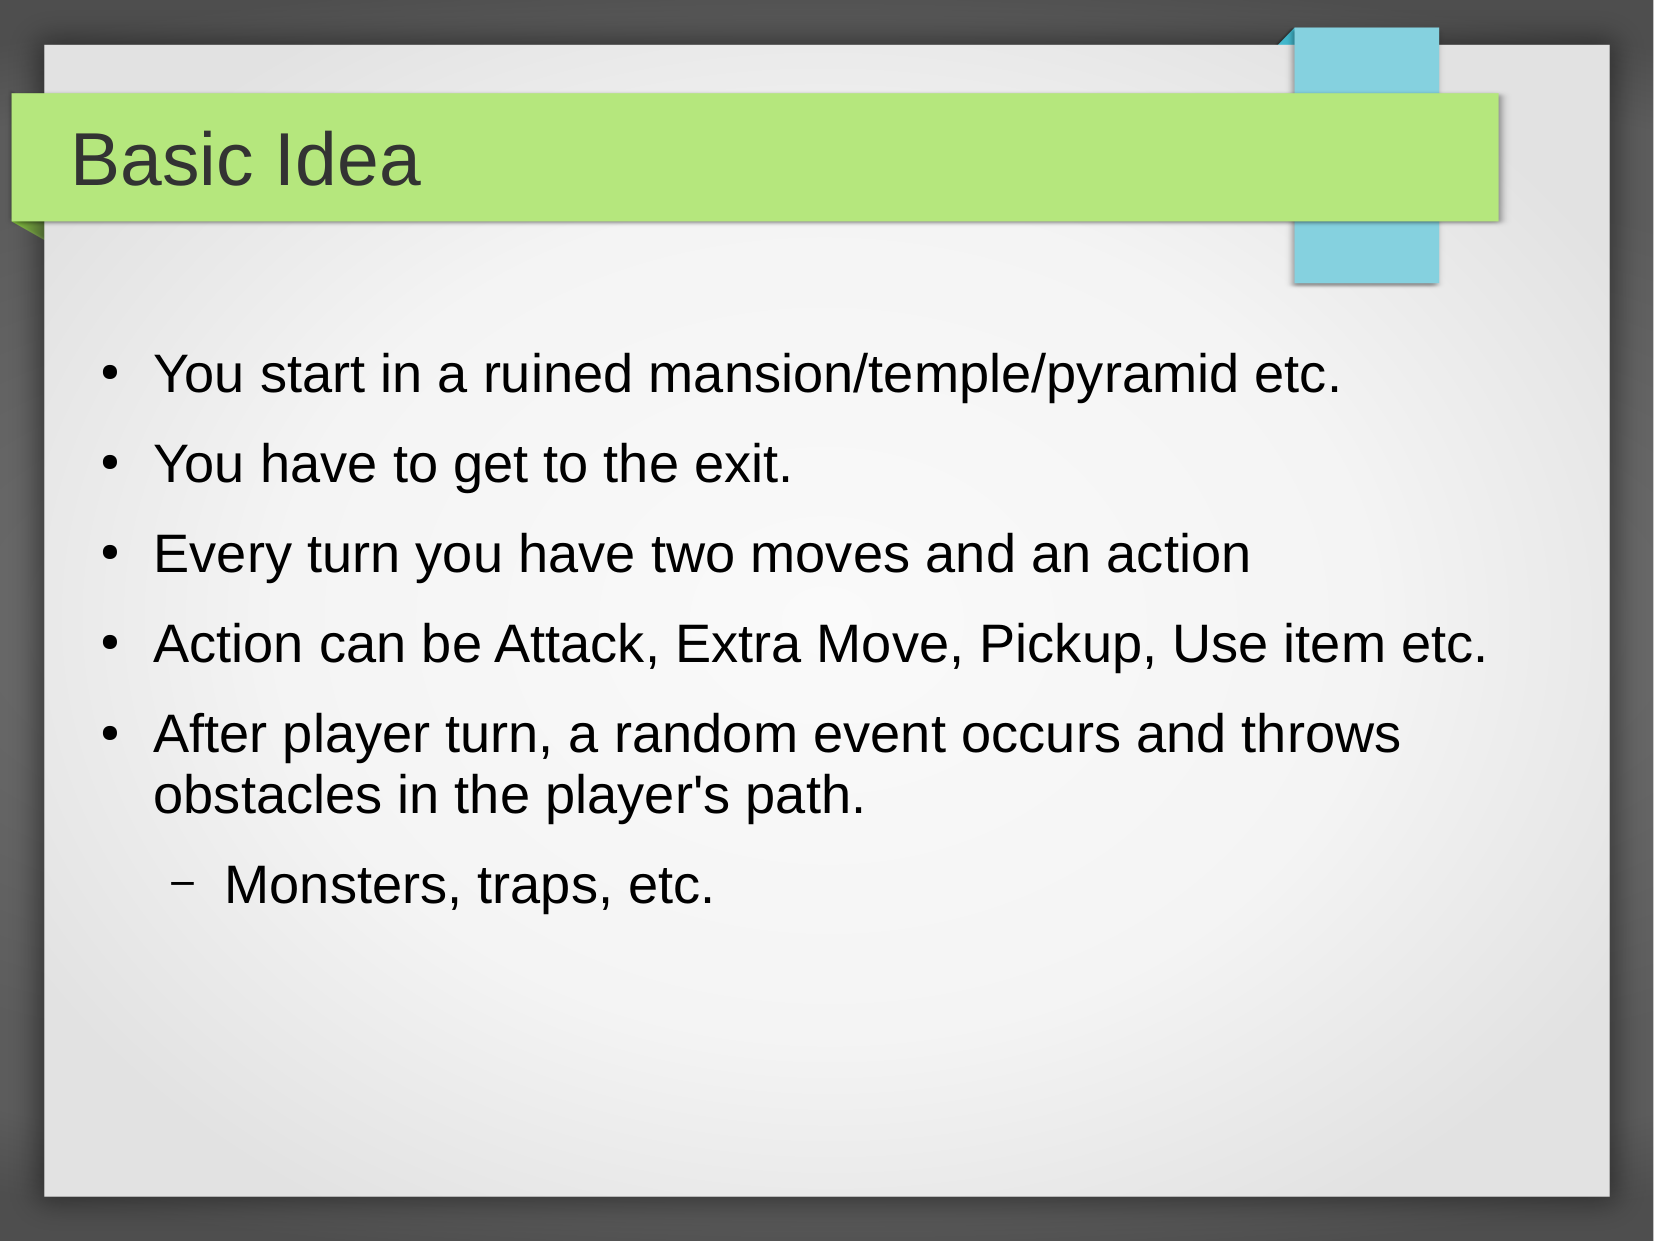

# Basic Idea
You start in a ruined mansion/temple/pyramid etc.
You have to get to the exit.
Every turn you have two moves and an action
Action can be Attack, Extra Move, Pickup, Use item etc.
After player turn, a random event occurs and throws obstacles in the player's path.
Monsters, traps, etc.